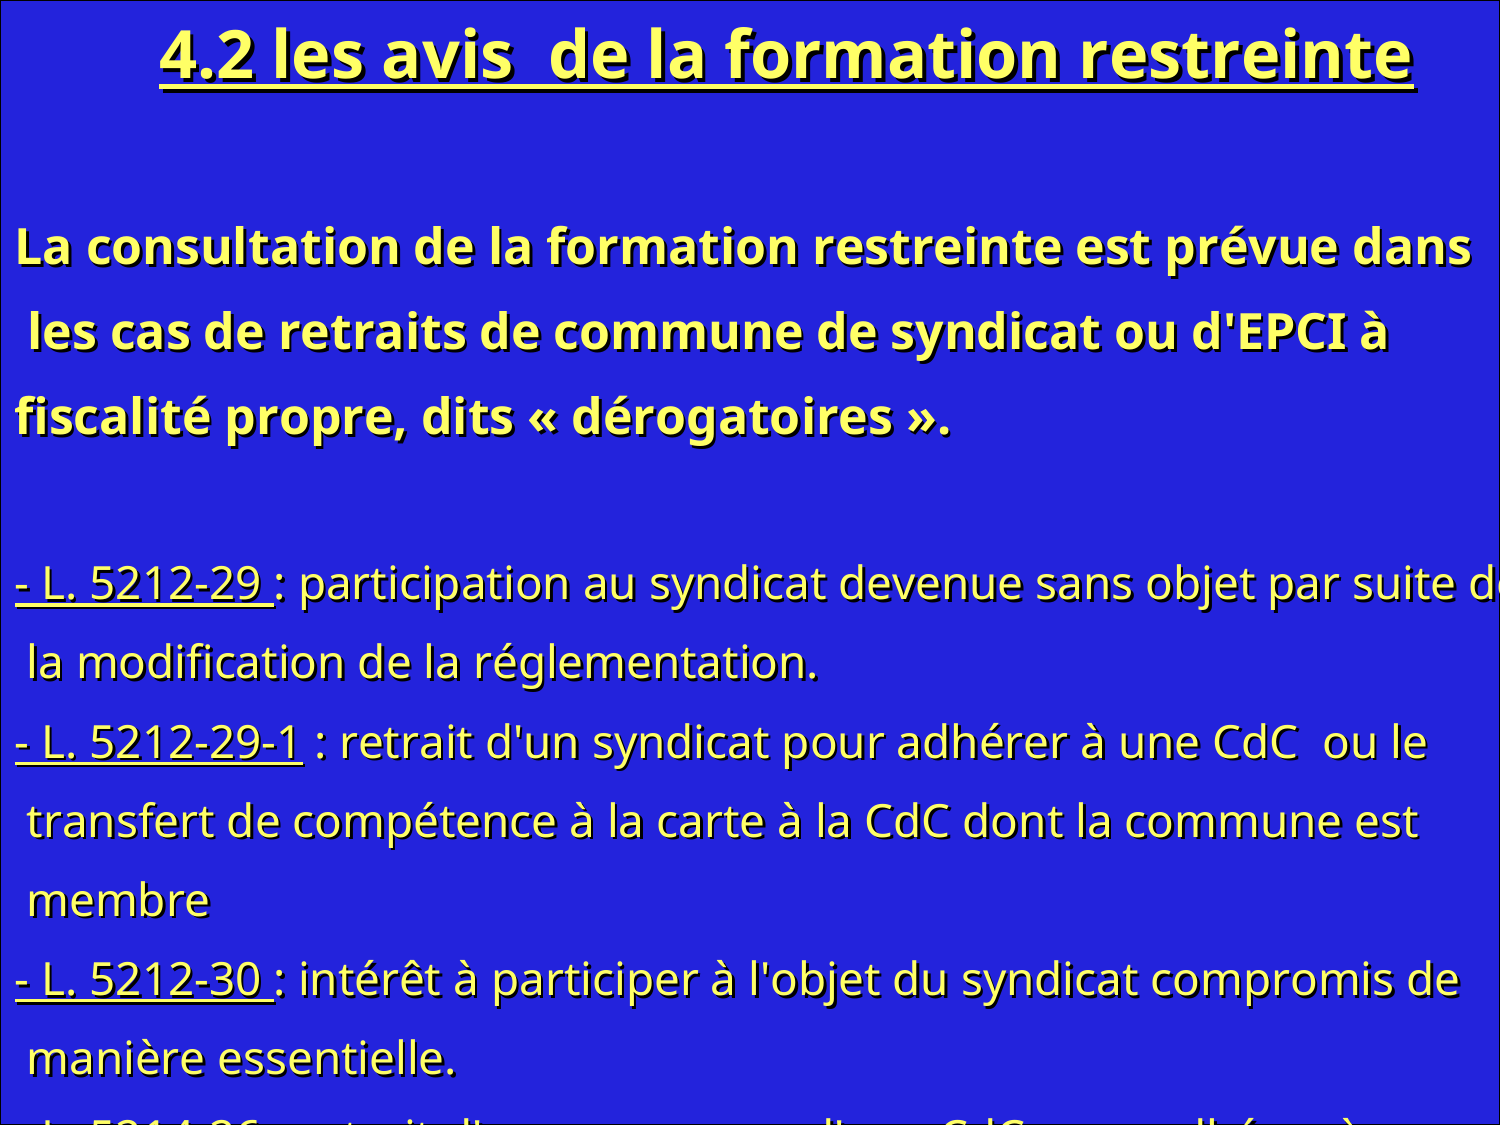

4.2 les avis de la formation restreinte
La consultation de la formation restreinte est prévue dans
 les cas de retraits de commune de syndicat ou d'EPCI à
fiscalité propre, dits « dérogatoires ».
- L. 5212-29 : participation au syndicat devenue sans objet par suite de
 la modification de la réglementation.
- L. 5212-29-1 : retrait d'un syndicat pour adhérer à une CdC ou le
 transfert de compétence à la carte à la CdC dont la commune est
 membre
- L. 5212-30 : intérêt à participer à l'objet du syndicat compromis de
 manière essentielle.
- L. 5214-26 : retrait d'une commune d'une CdC pour adhérer à un autre
 EPCI à fiscalité propre.
#